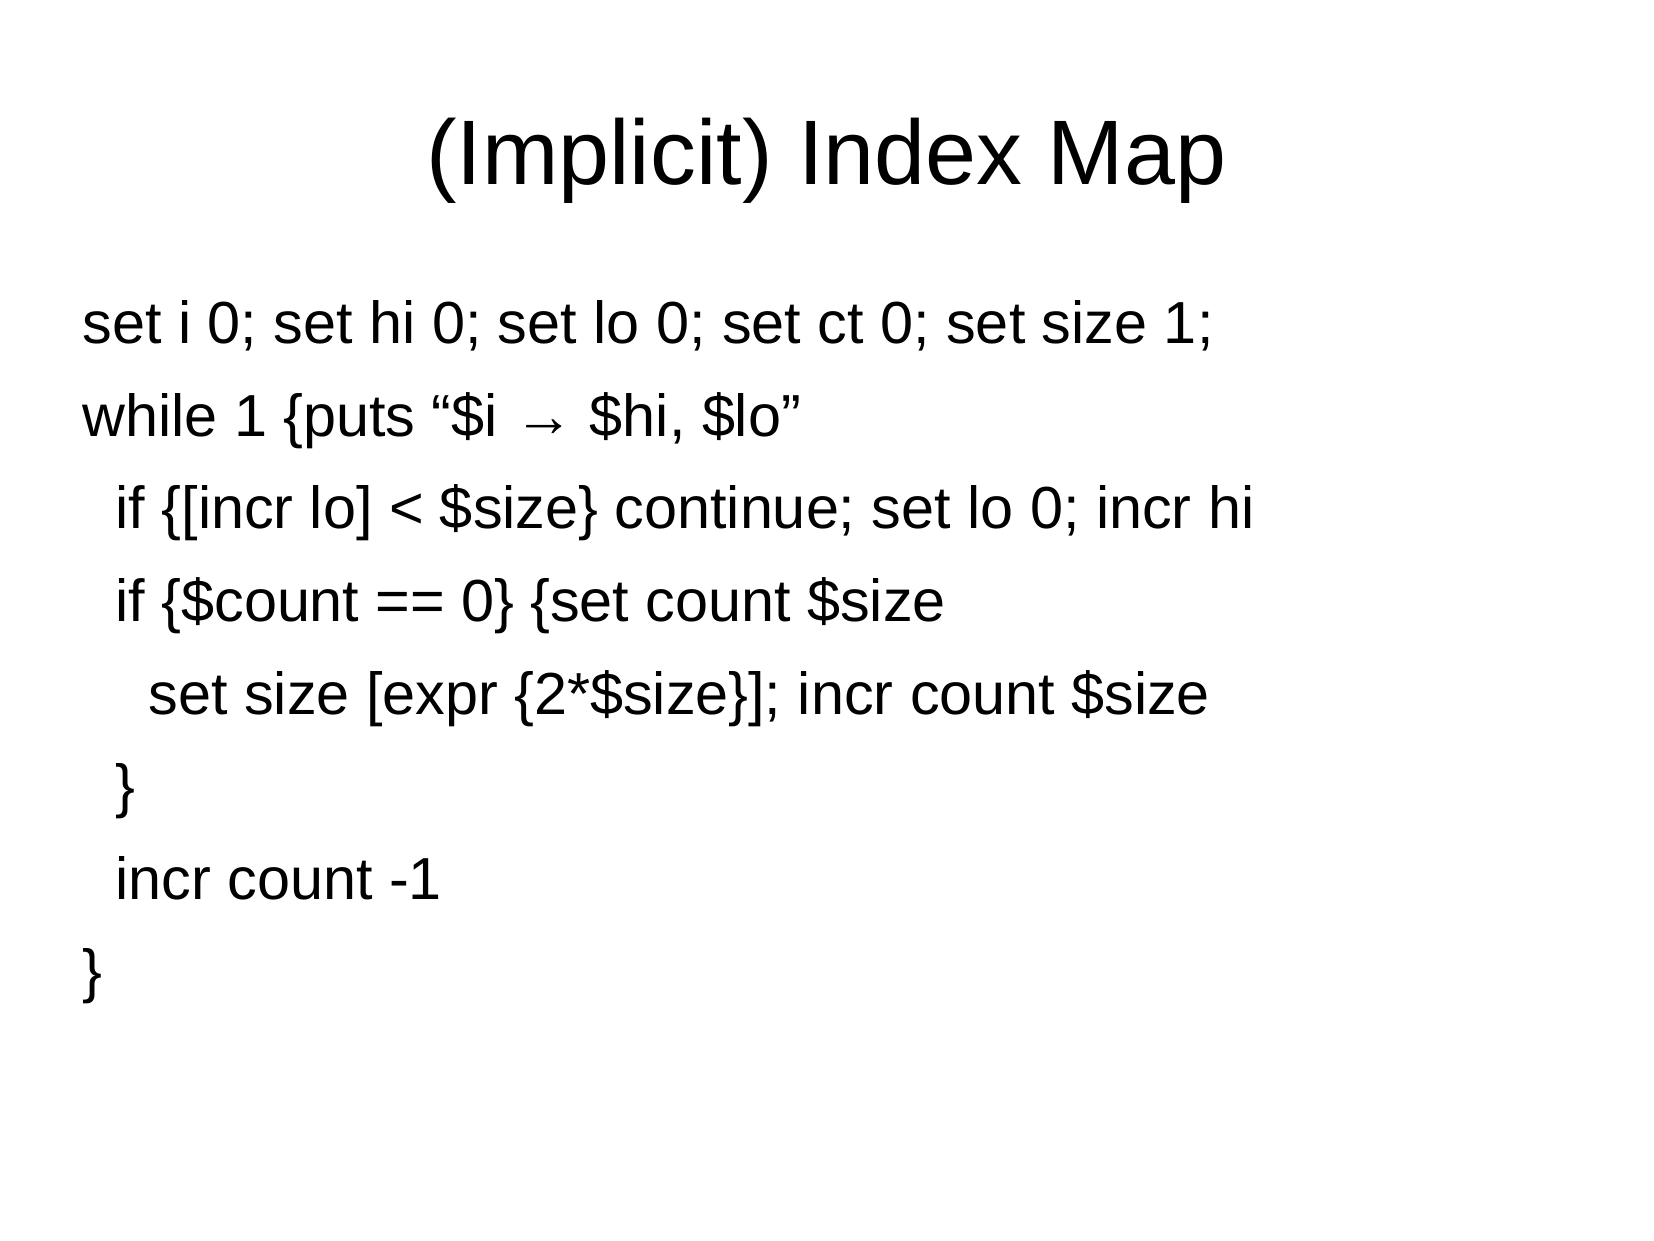

# (Implicit) Index Map
set i 0; set hi 0; set lo 0; set ct 0; set size 1;
while 1 {puts “$i → $hi, $lo”
 if {[incr lo] < $size} continue; set lo 0; incr hi
 if {$count == 0} {set count $size
 set size [expr {2*$size}]; incr count $size
 }
 incr count -1
}